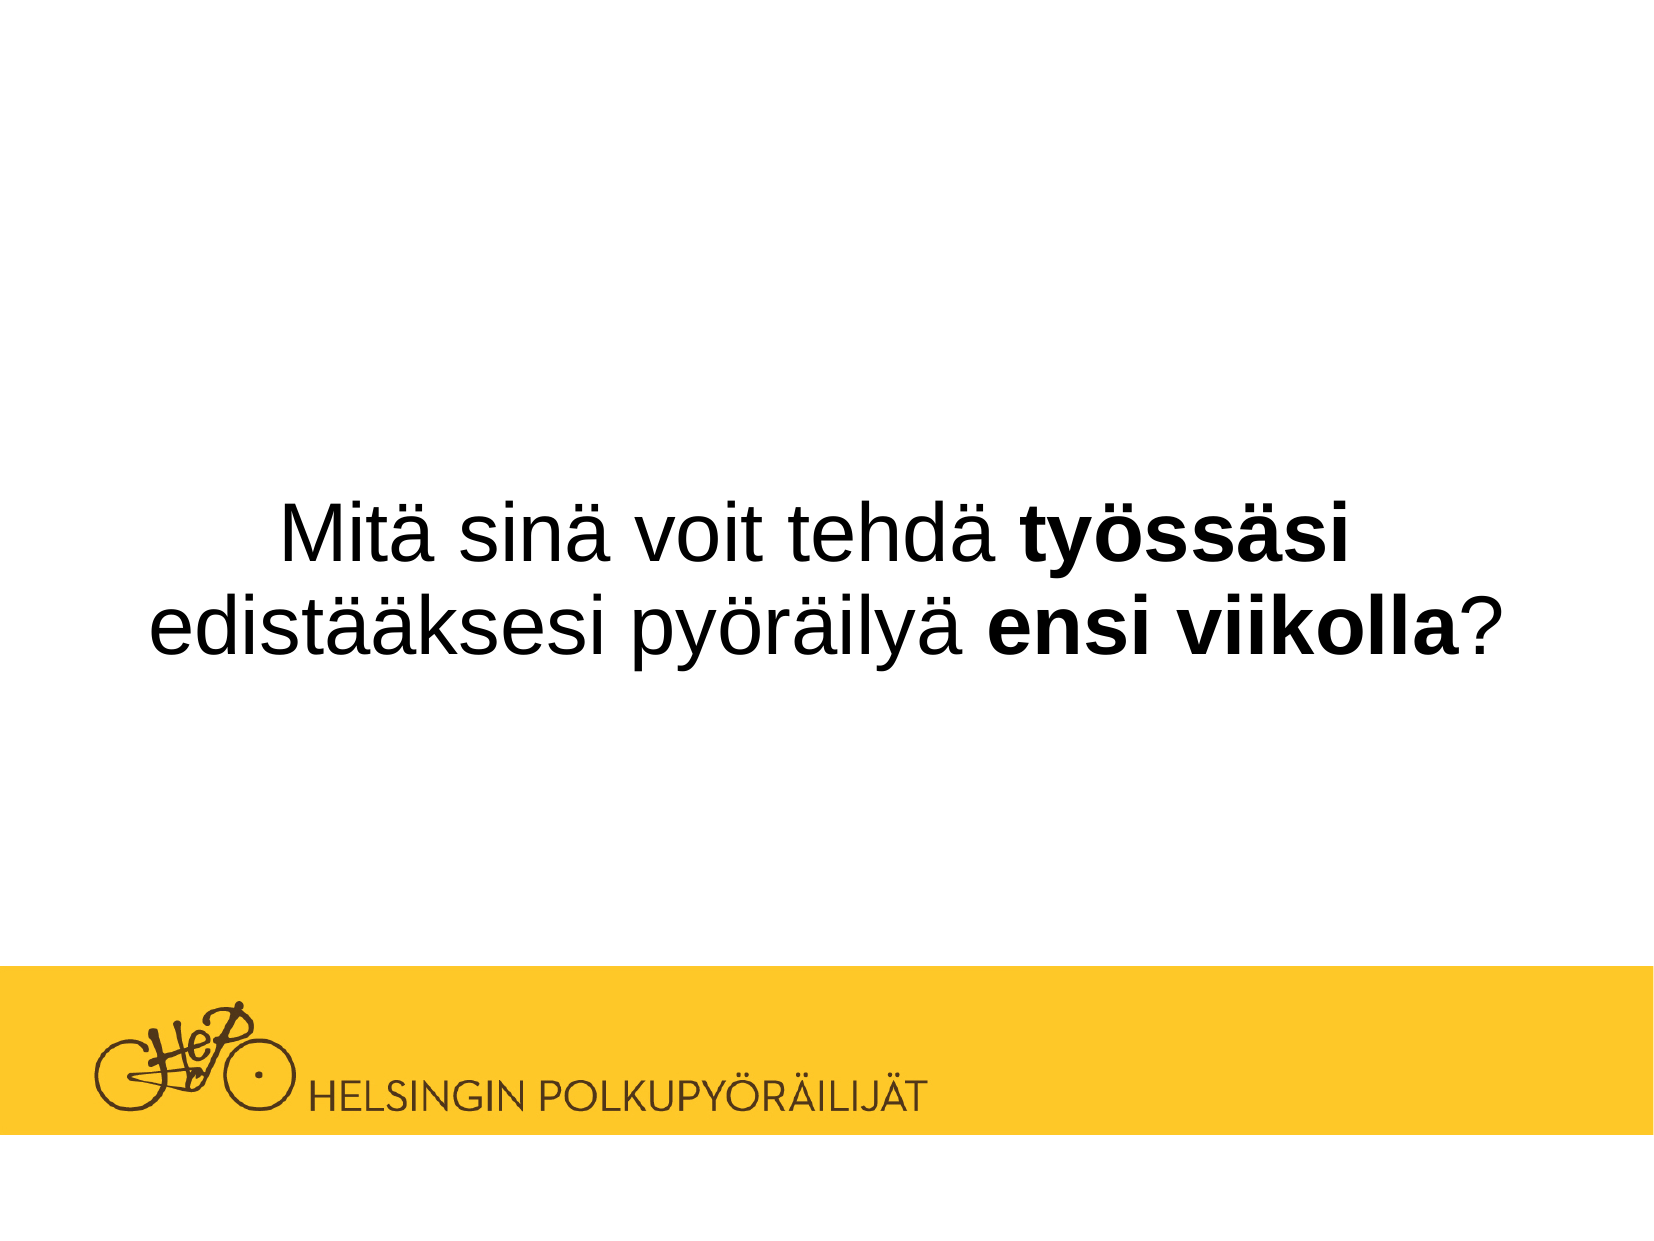

# Mitä sinä voit tehdä työssäsi edistääksesi pyöräilyä ensi viikolla?